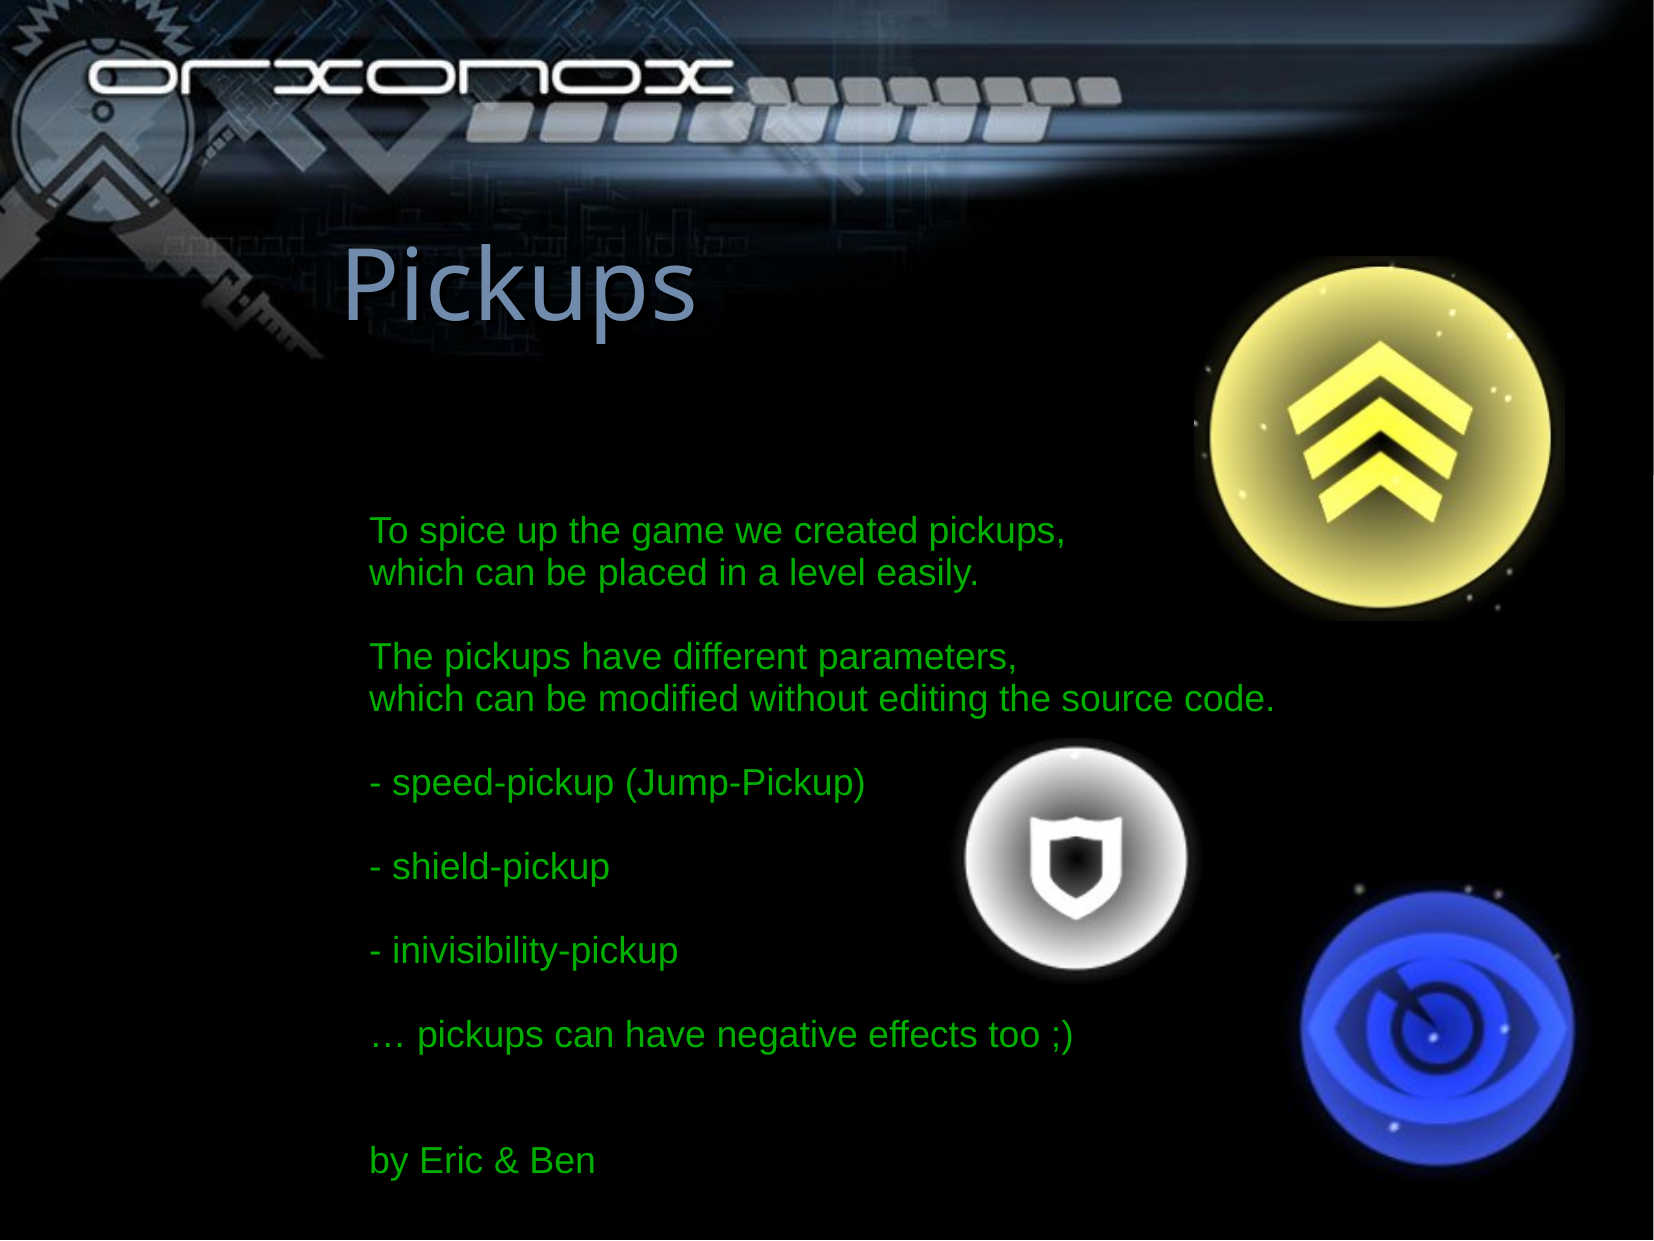

Pickups
To spice up the game we created pickups,
which can be placed in a level easily.
The pickups have different parameters,
which can be modified without editing the source code.
- speed-pickup (Jump-Pickup)
- shield-pickup
- inivisibility-pickup
… pickups can have negative effects too ;)
by Eric & Ben